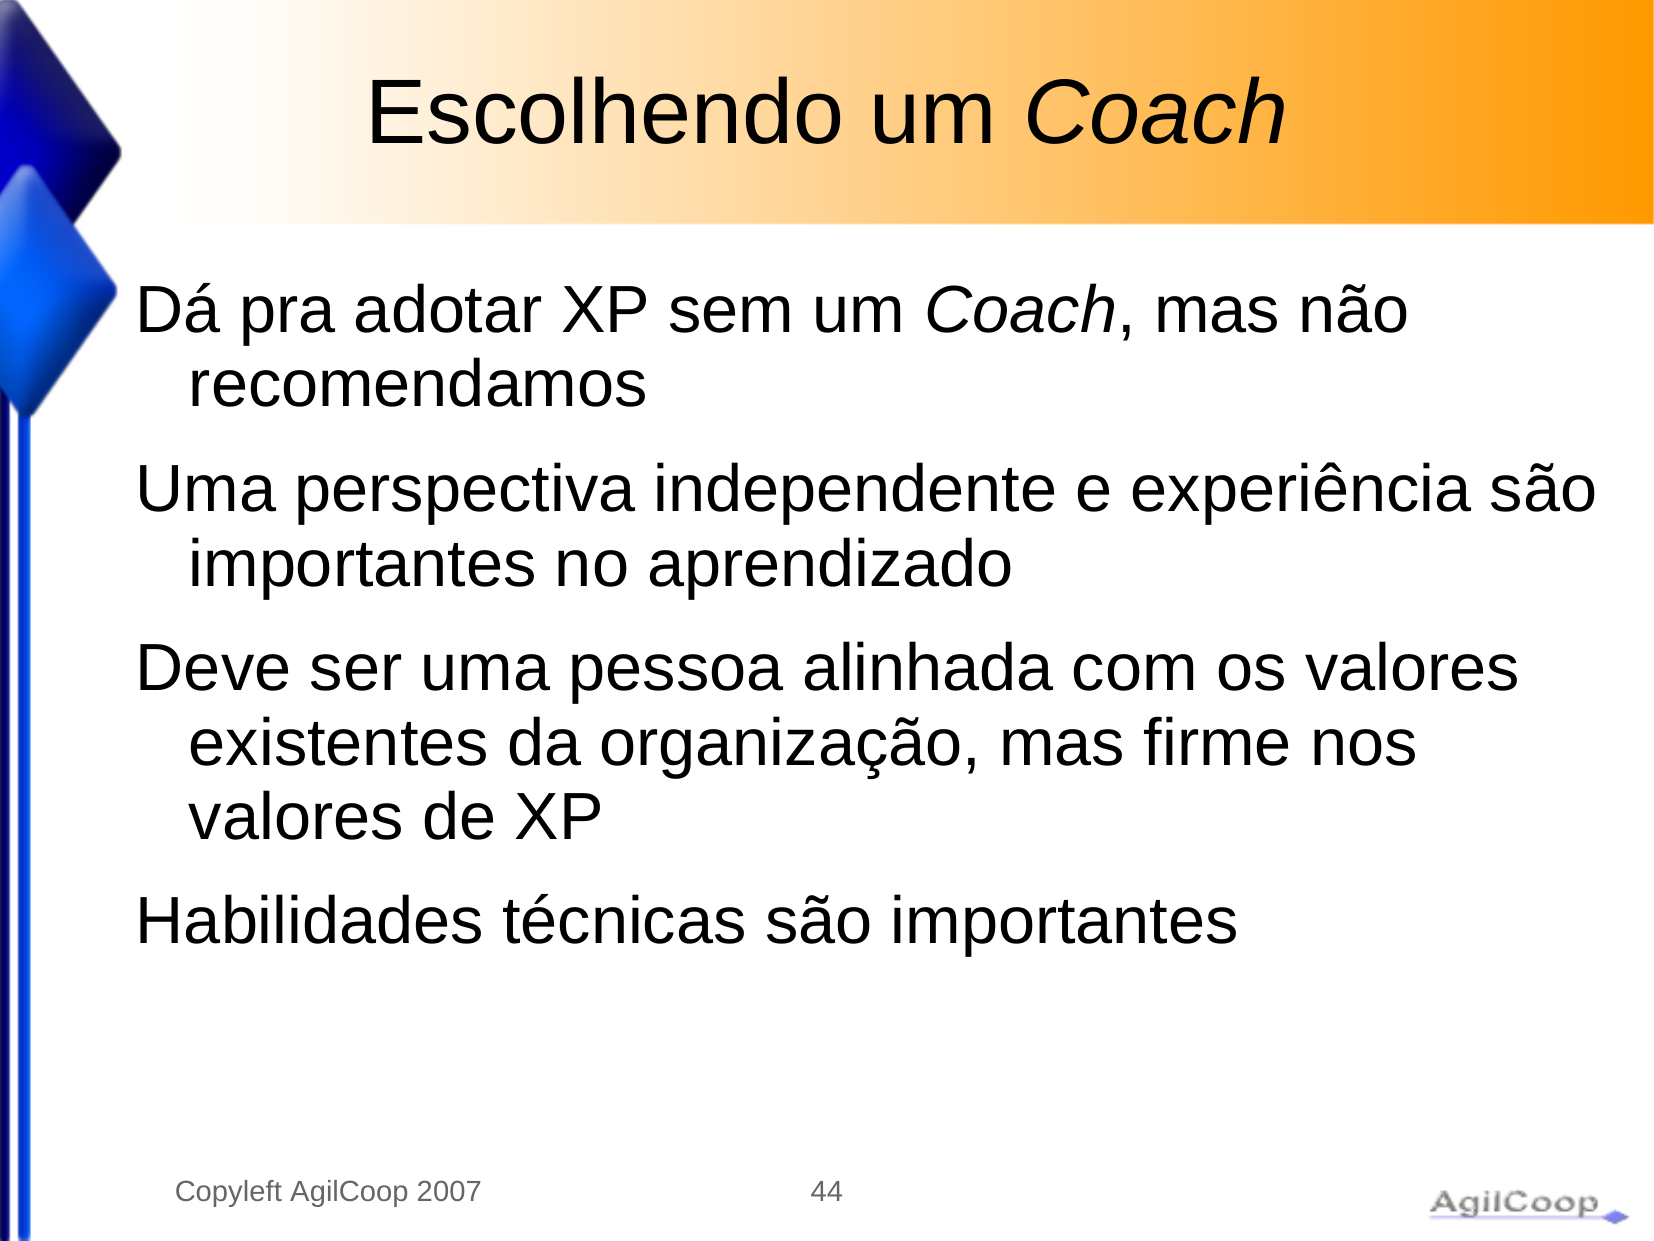

# Escolhendo um Coach
Dá pra adotar XP sem um Coach, mas não recomendamos
Uma perspectiva independente e experiência são importantes no aprendizado
Deve ser uma pessoa alinhada com os valores existentes da organização, mas firme nos valores de XP
Habilidades técnicas são importantes
Copyleft AgilCoop 2007
44